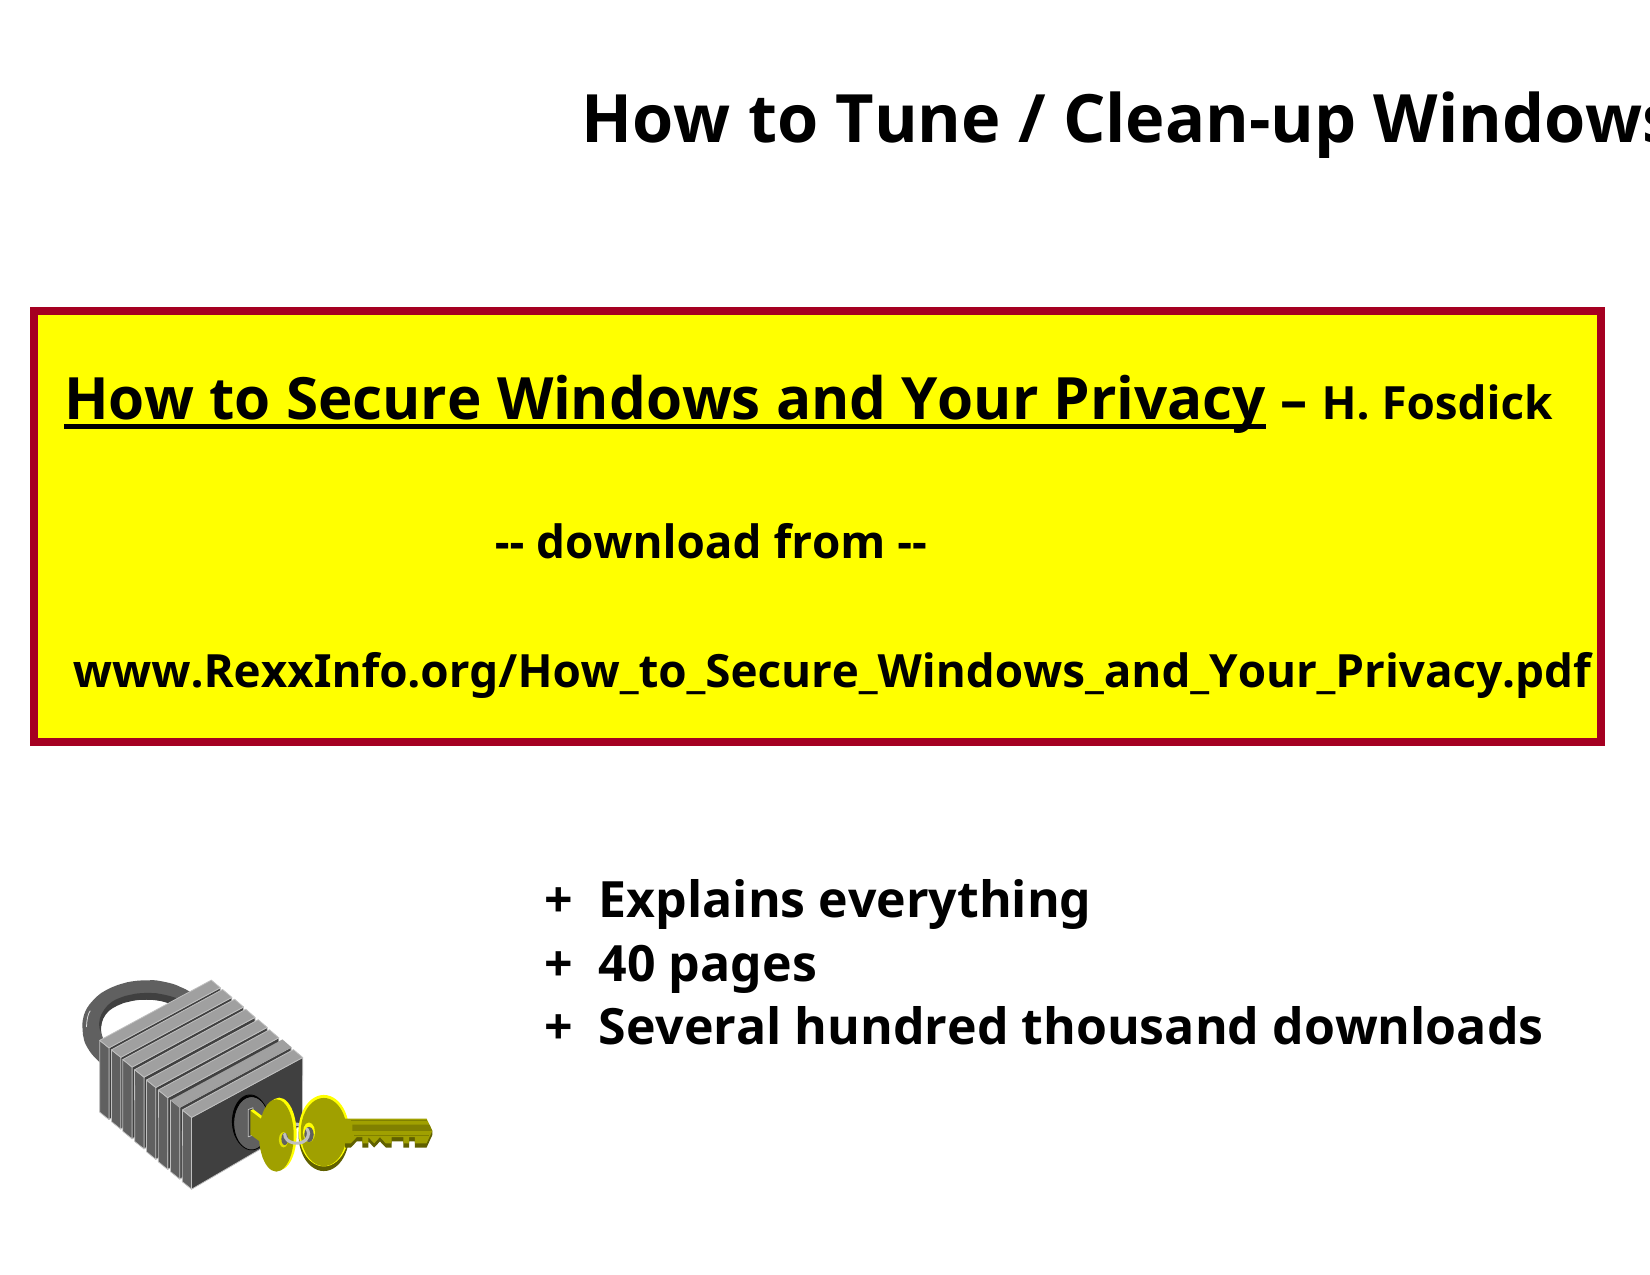

How to Tune / Clean-up Windows
 How to Secure Windows and Your Privacy – H. Fosdick
 -- download from --
 www.RexxInfo.org/How_to_Secure_Windows_and_Your_Privacy.pdf
+ Explains everything
+ 40 pages
+ Several hundred thousand downloads